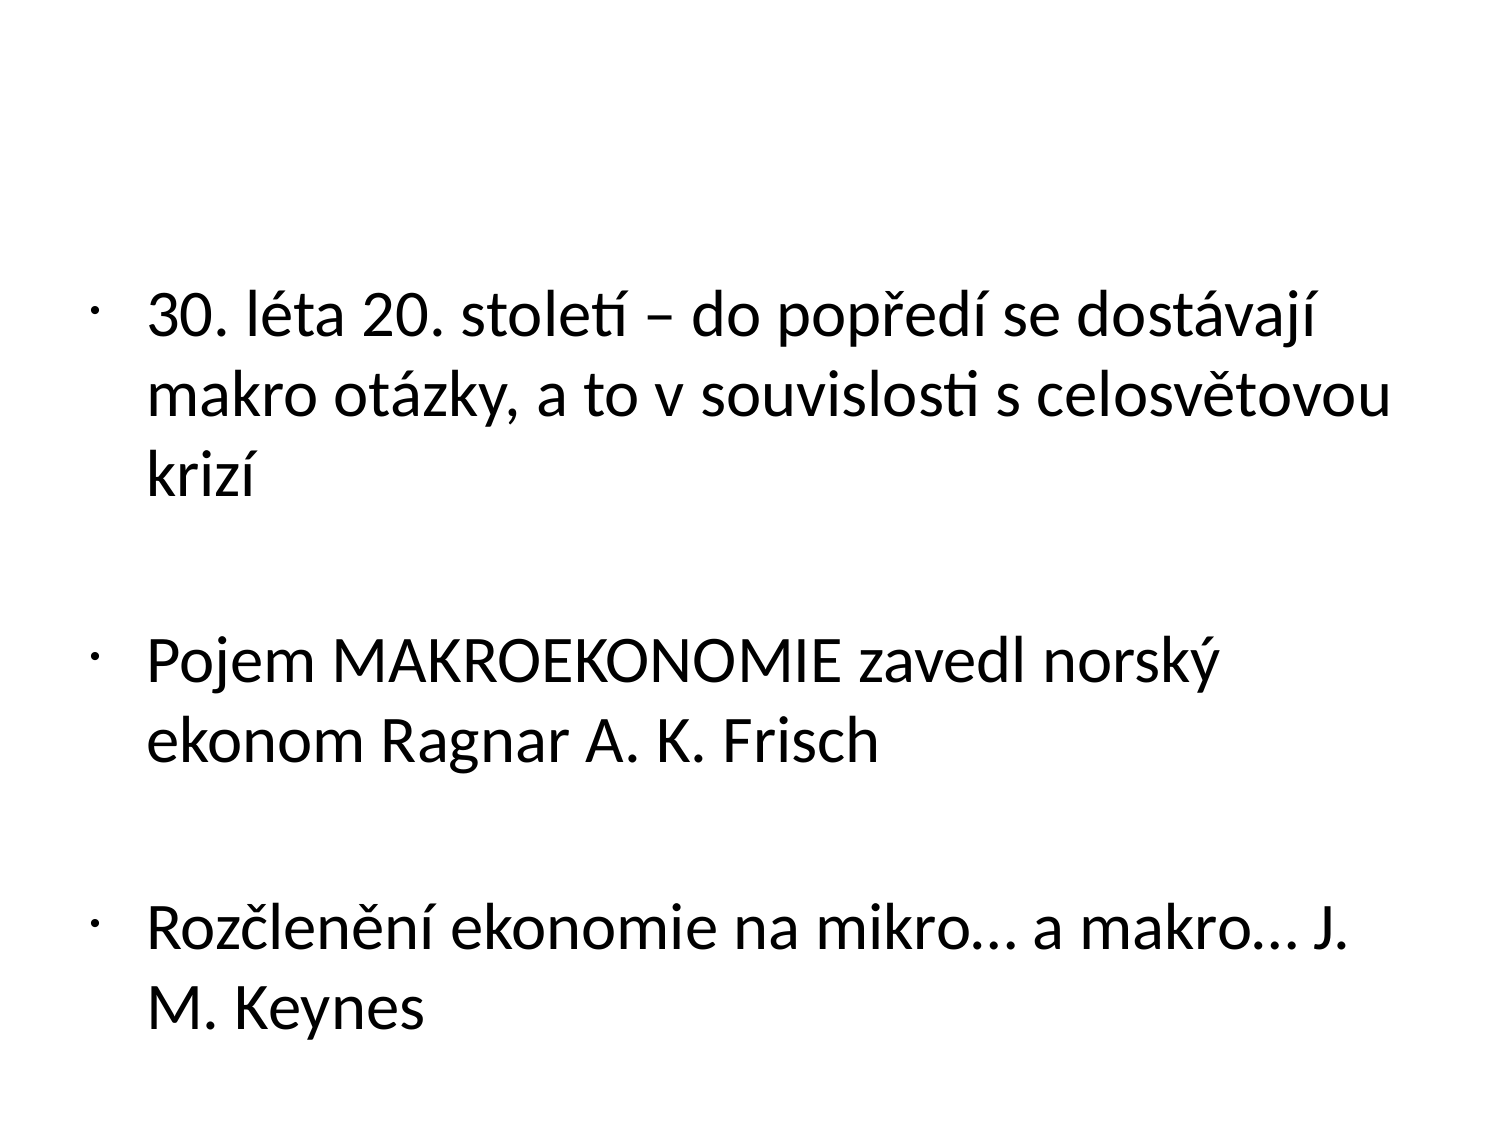

#
30. léta 20. století – do popředí se dostávají makro otázky, a to v souvislosti s celosvětovou krizí
Pojem MAKROEKONOMIE zavedl norský ekonom Ragnar A. K. Frisch
Rozčlenění ekonomie na mikro… a makro… J. M. Keynes